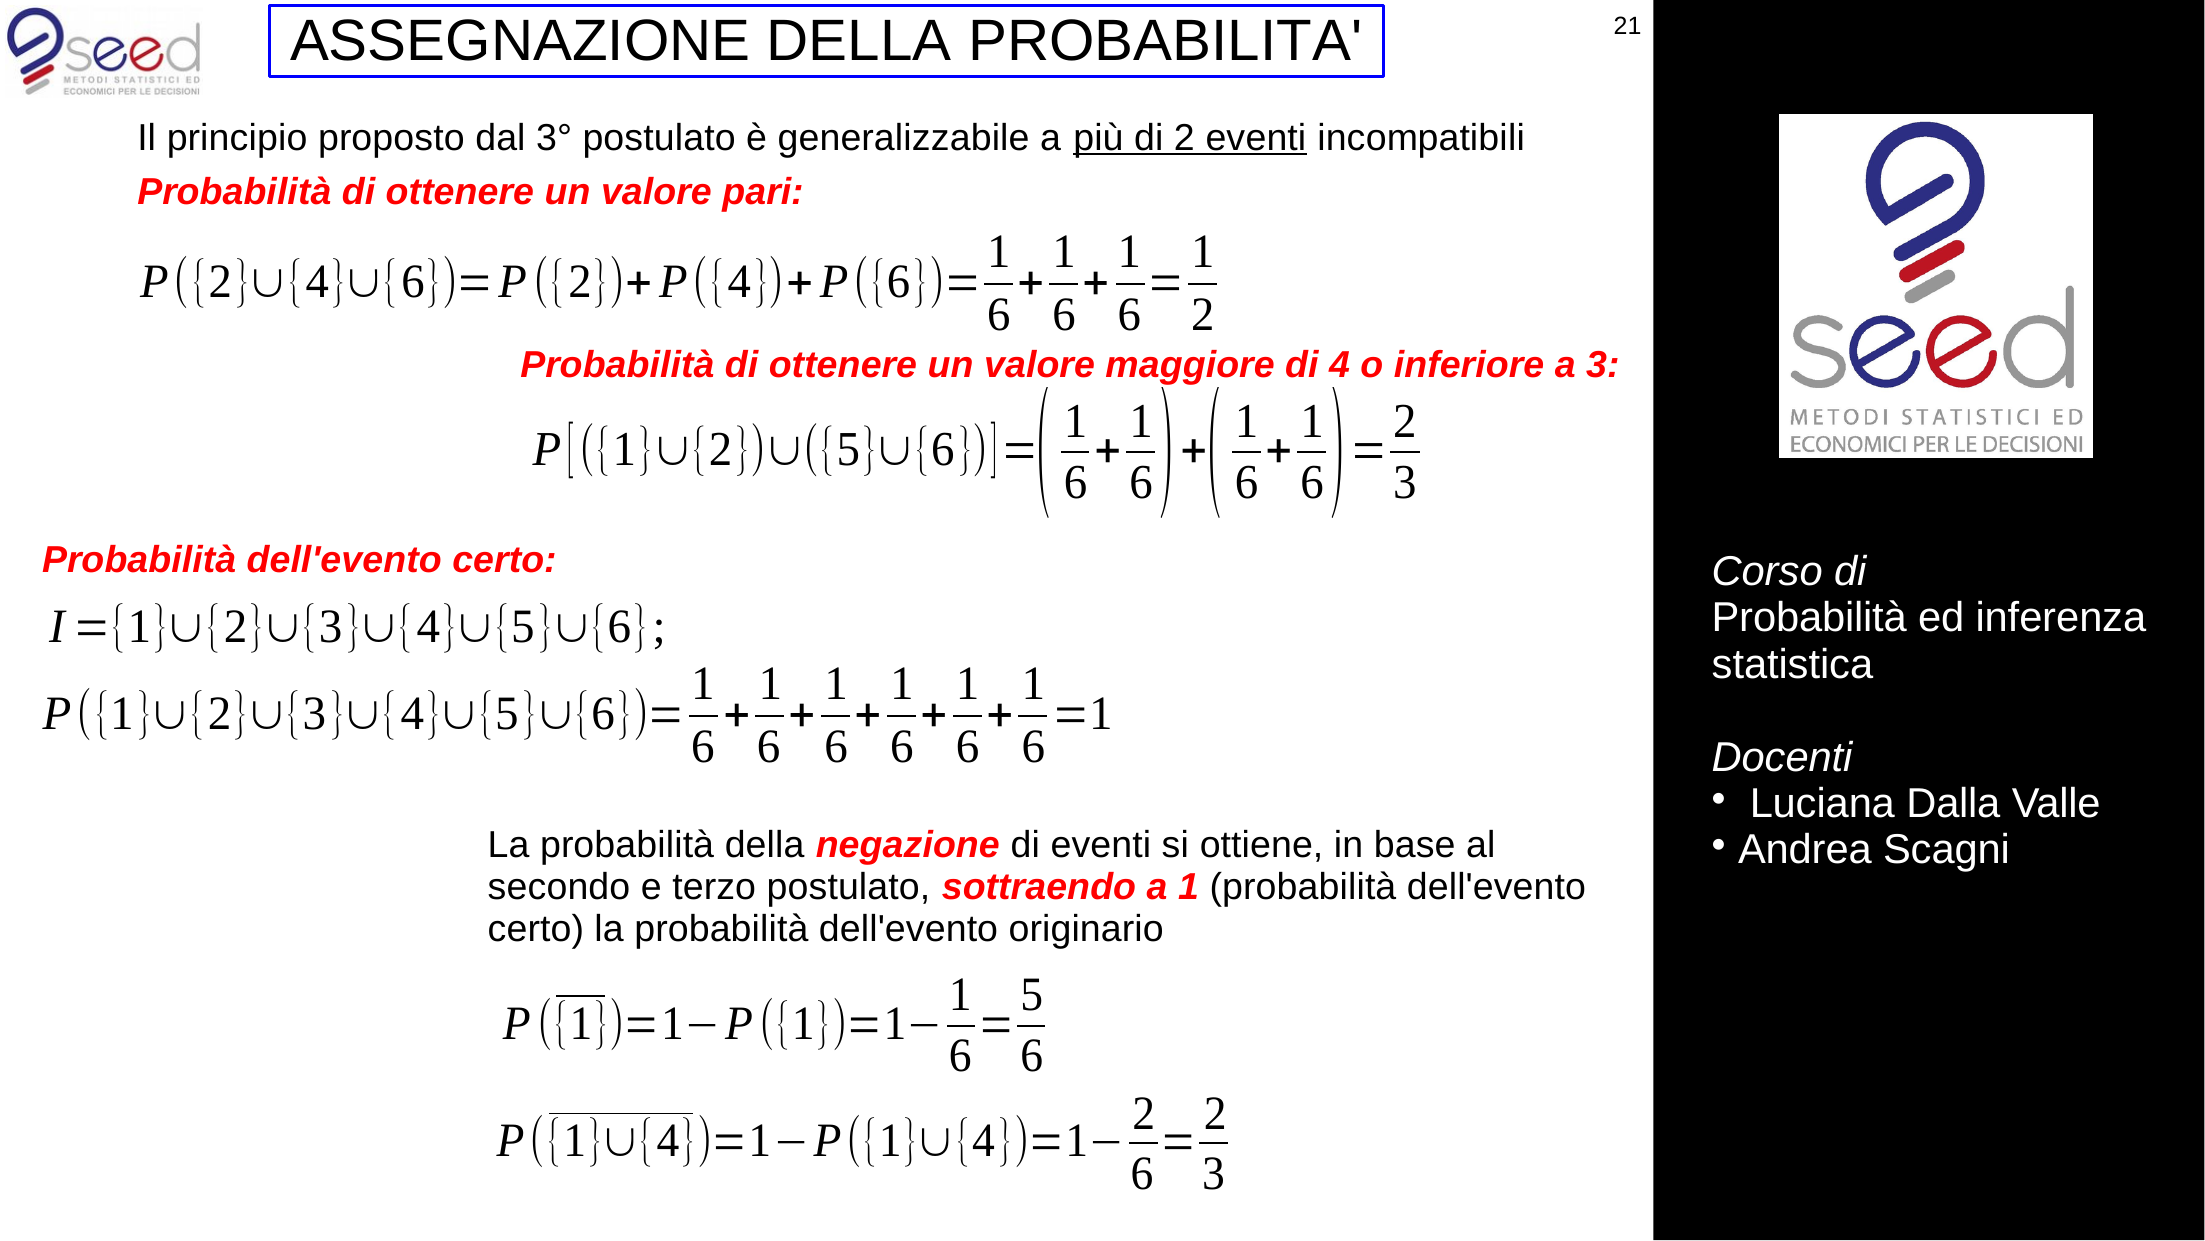

ASSEGNAZIONE DELLA PROBABILITA'
Il principio proposto dal 3° postulato è generalizzabile a più di 2 eventi incompatibili
Probabilità di ottenere un valore pari:
Probabilità di ottenere un valore maggiore di 4 o inferiore a 3:
Probabilità dell'evento certo:
La probabilità della negazione di eventi si ottiene, in base al secondo e terzo postulato, sottraendo a 1 (probabilità dell'evento certo) la probabilità dell'evento originario